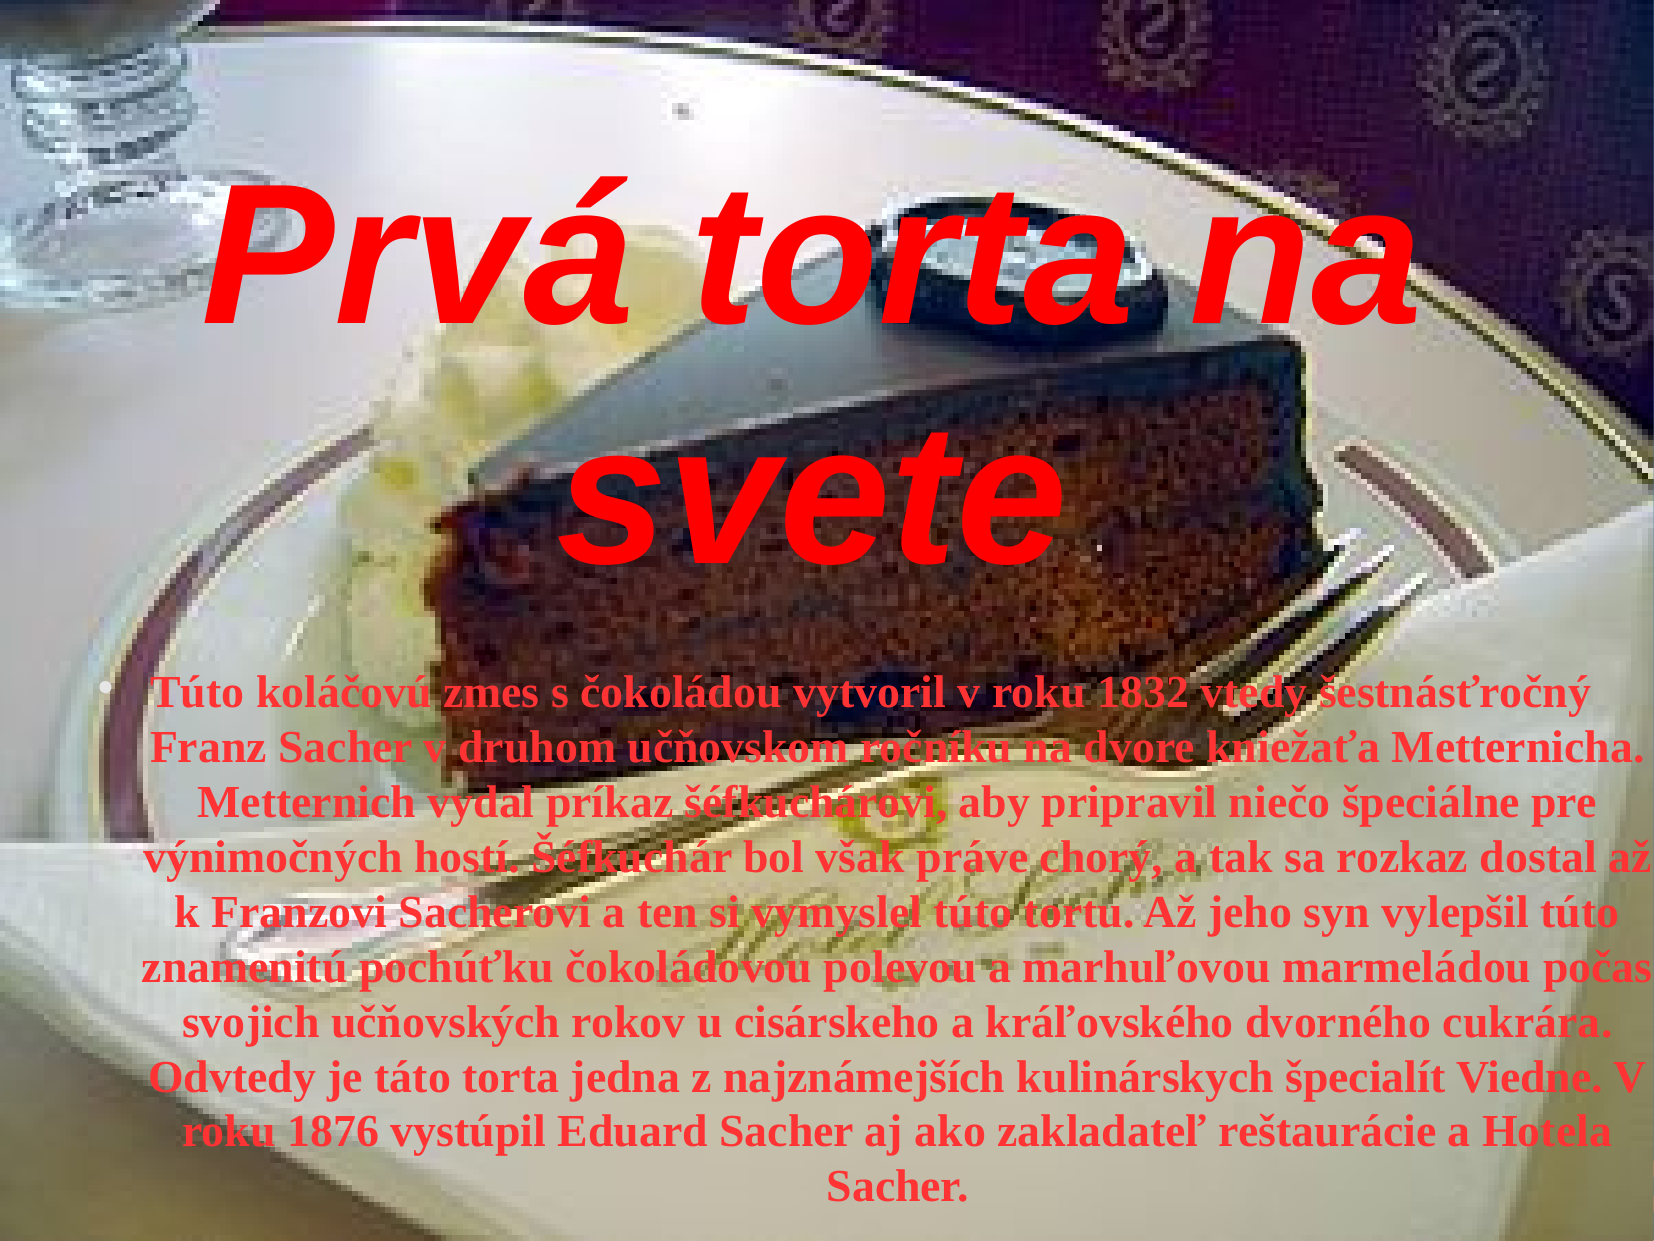

# Prvá torta na svete
Túto koláčovú zmes s čokoládou vytvoril v roku 1832 vtedy šestnásťročný Franz Sacher v druhom učňovskom ročníku na dvore kniežaťa Metternicha. Metternich vydal príkaz šéfkuchárovi, aby pripravil niečo špeciálne pre výnimočných hostí. Šéfkuchár bol však práve chorý, a tak sa rozkaz dostal až k Franzovi Sacherovi a ten si vymyslel túto tortu. Až jeho syn vylepšil túto znamenitú pochúťku čokoládovou polevou a marhuľovou marmeládou počas svojich učňovských rokov u cisárskeho a kráľovského dvorného cukrára. Odvtedy je táto torta jedna z najznámejších kulinárskych špecialít Viedne. V roku 1876 vystúpil Eduard Sacher aj ako zakladateľ reštaurácie a Hotela Sacher.